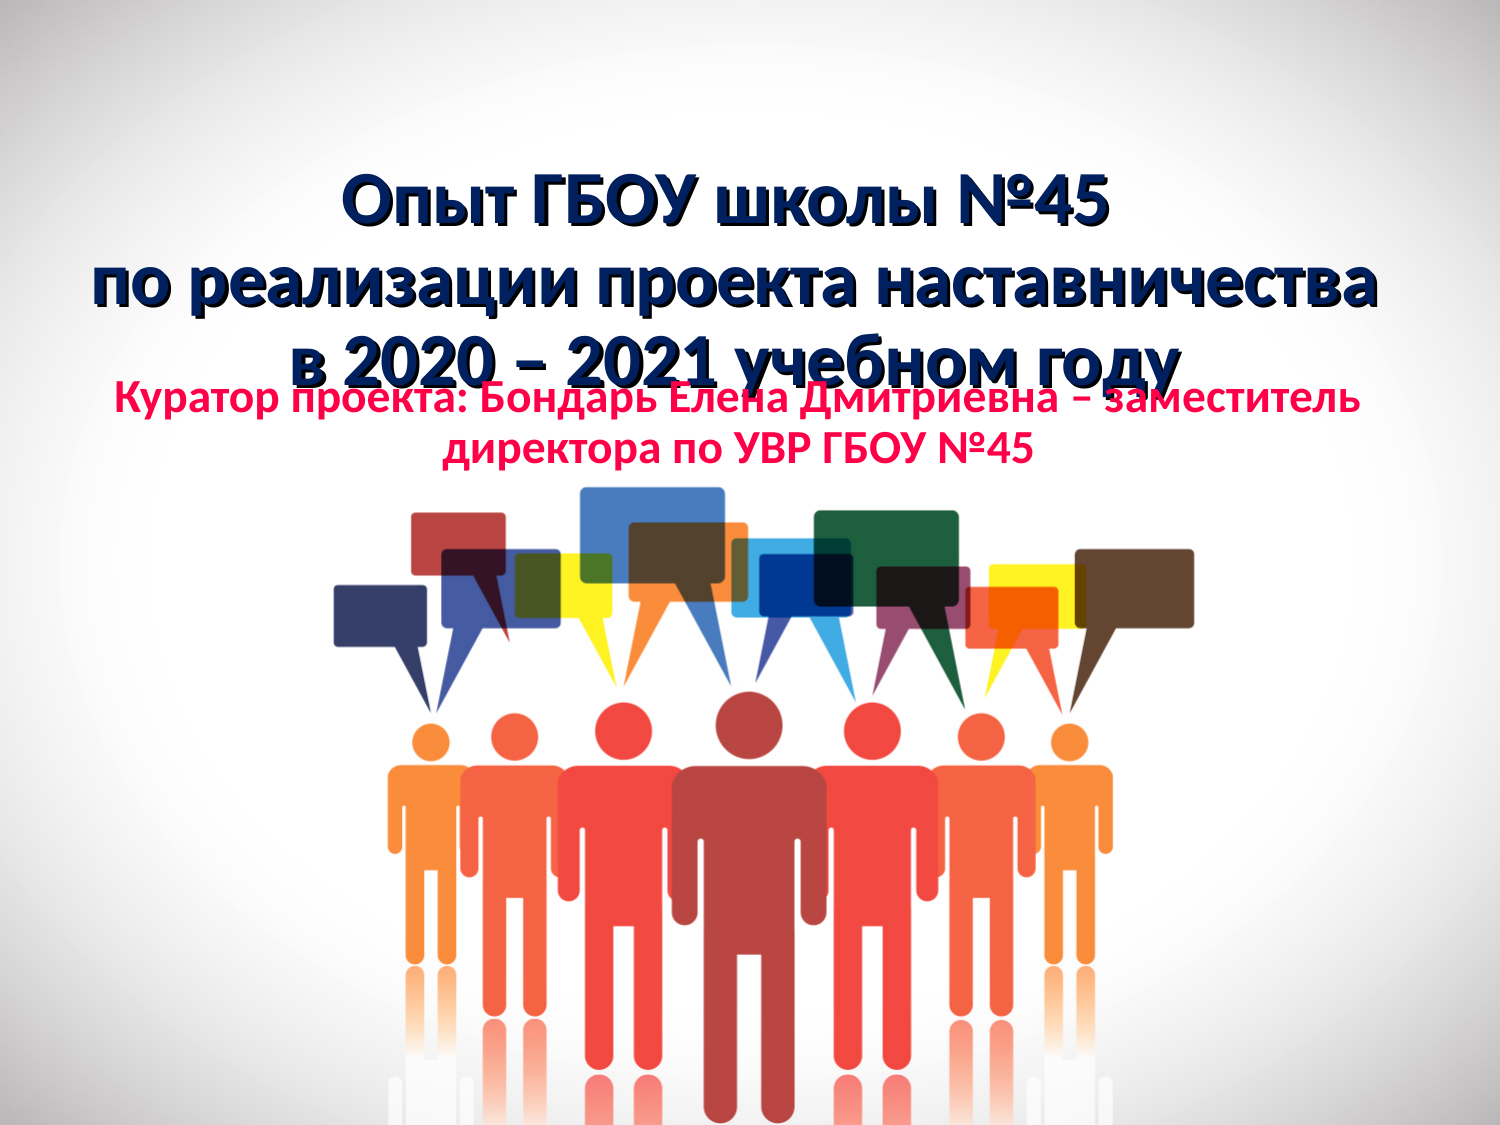

# Опыт ГБОУ школы №45 по реализации проекта наставничества в 2020 – 2021 учебном году
Куратор проекта: Бондарь Елена Дмитриевна – заместитель директора по УВР ГБОУ №45